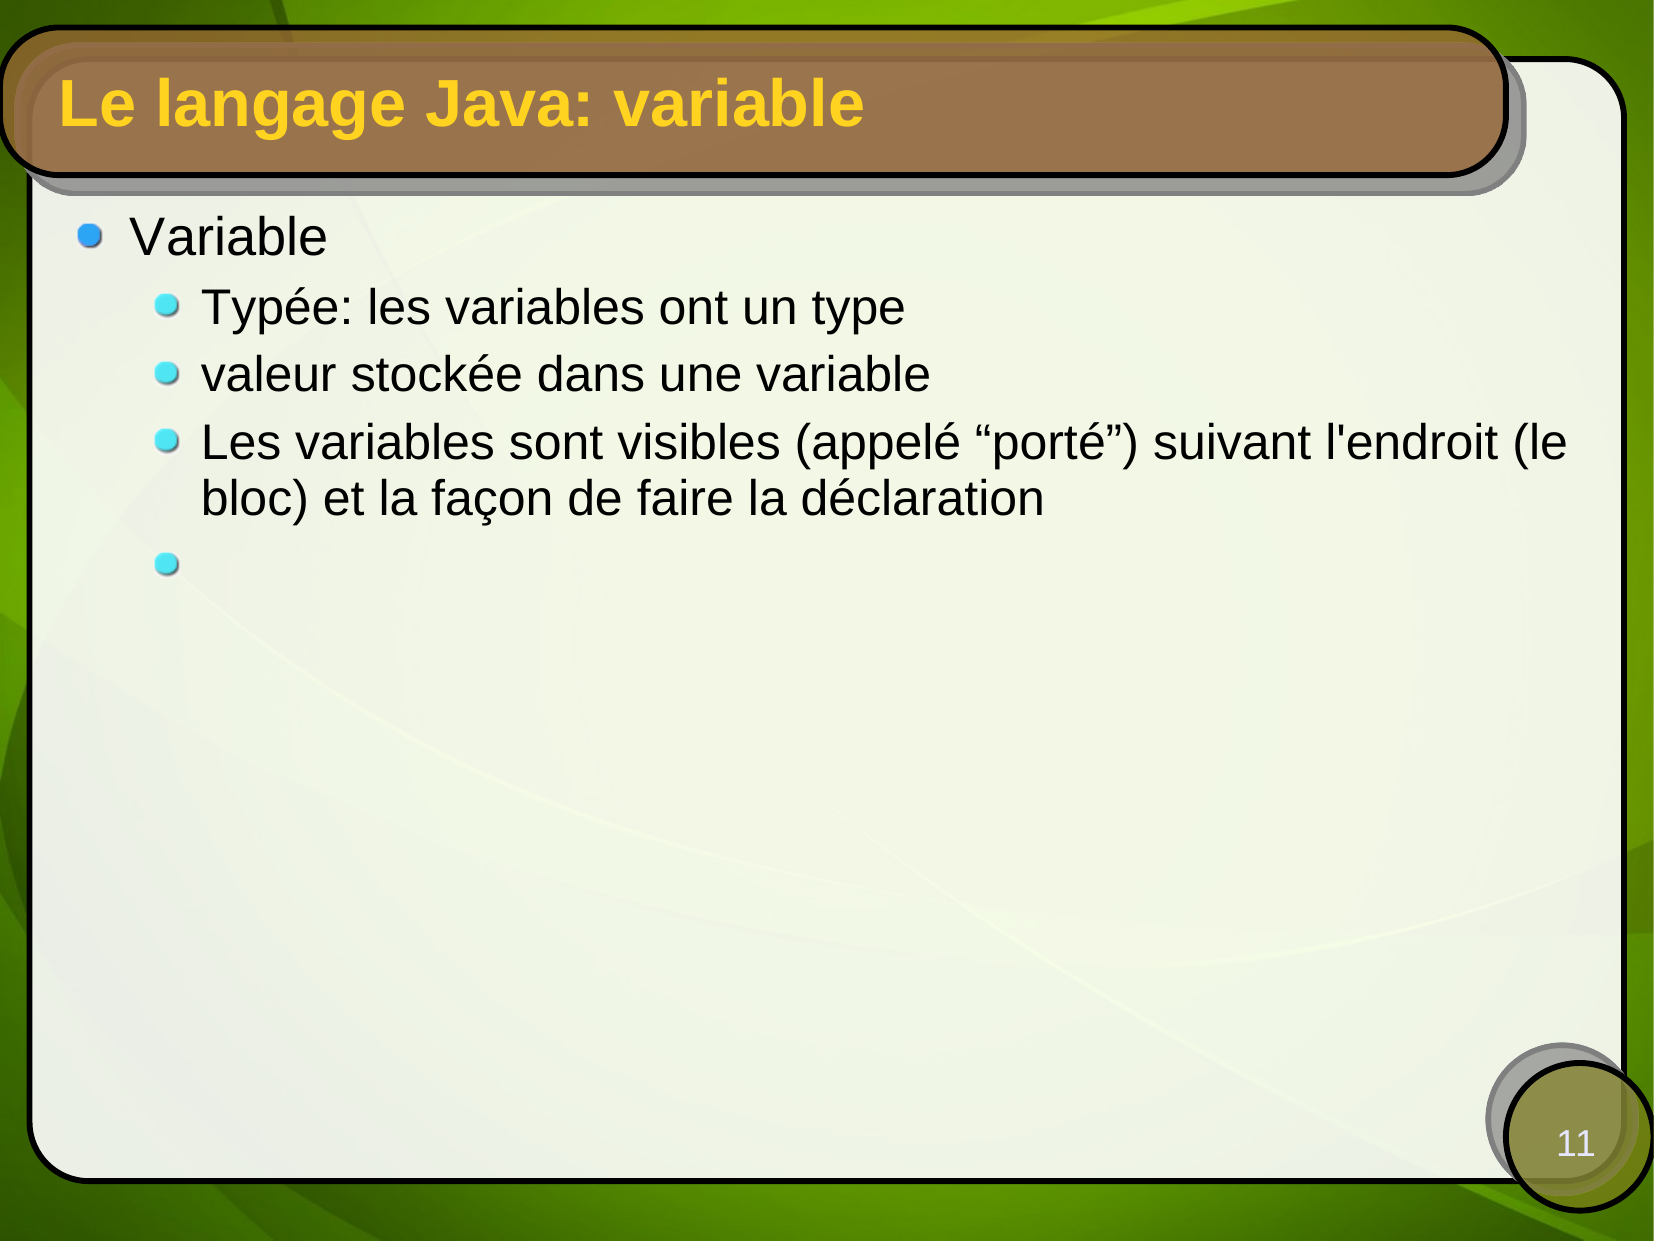

# Le langage Java: variable
Variable
Typée: les variables ont un type
valeur stockée dans une variable
Les variables sont visibles (appelé “porté”) suivant l'endroit (le bloc) et la façon de faire la déclaration
11